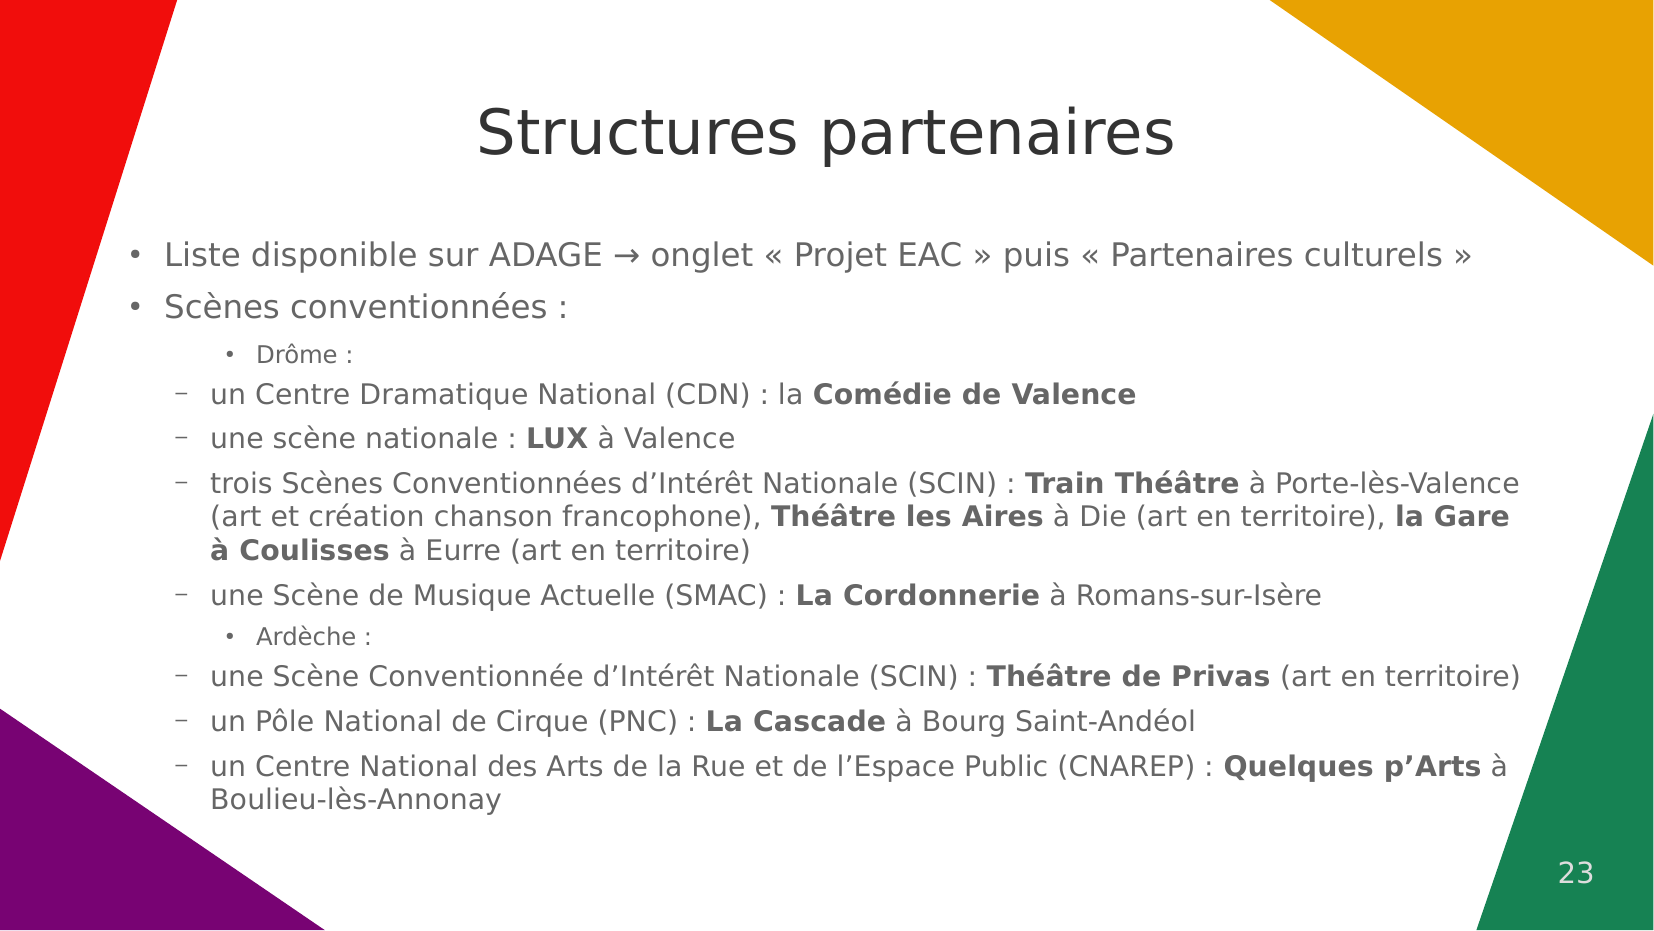

# Structures partenaires
Liste disponible sur ADAGE → onglet « Projet EAC » puis « Partenaires culturels »
Scènes conventionnées :
Drôme :
un Centre Dramatique National (CDN) : la Comédie de Valence
une scène nationale : LUX à Valence
trois Scènes Conventionnées d’Intérêt Nationale (SCIN) : Train Théâtre à Porte-lès-Valence (art et création chanson francophone), Théâtre les Aires à Die (art en territoire), la Gare à Coulisses à Eurre (art en territoire)
une Scène de Musique Actuelle (SMAC) : La Cordonnerie à Romans-sur-Isère
Ardèche :
une Scène Conventionnée d’Intérêt Nationale (SCIN) : Théâtre de Privas (art en territoire)
un Pôle National de Cirque (PNC) : La Cascade à Bourg Saint-Andéol
un Centre National des Arts de la Rue et de l’Espace Public (CNAREP) : Quelques p’Arts à Boulieu-lès-Annonay
23